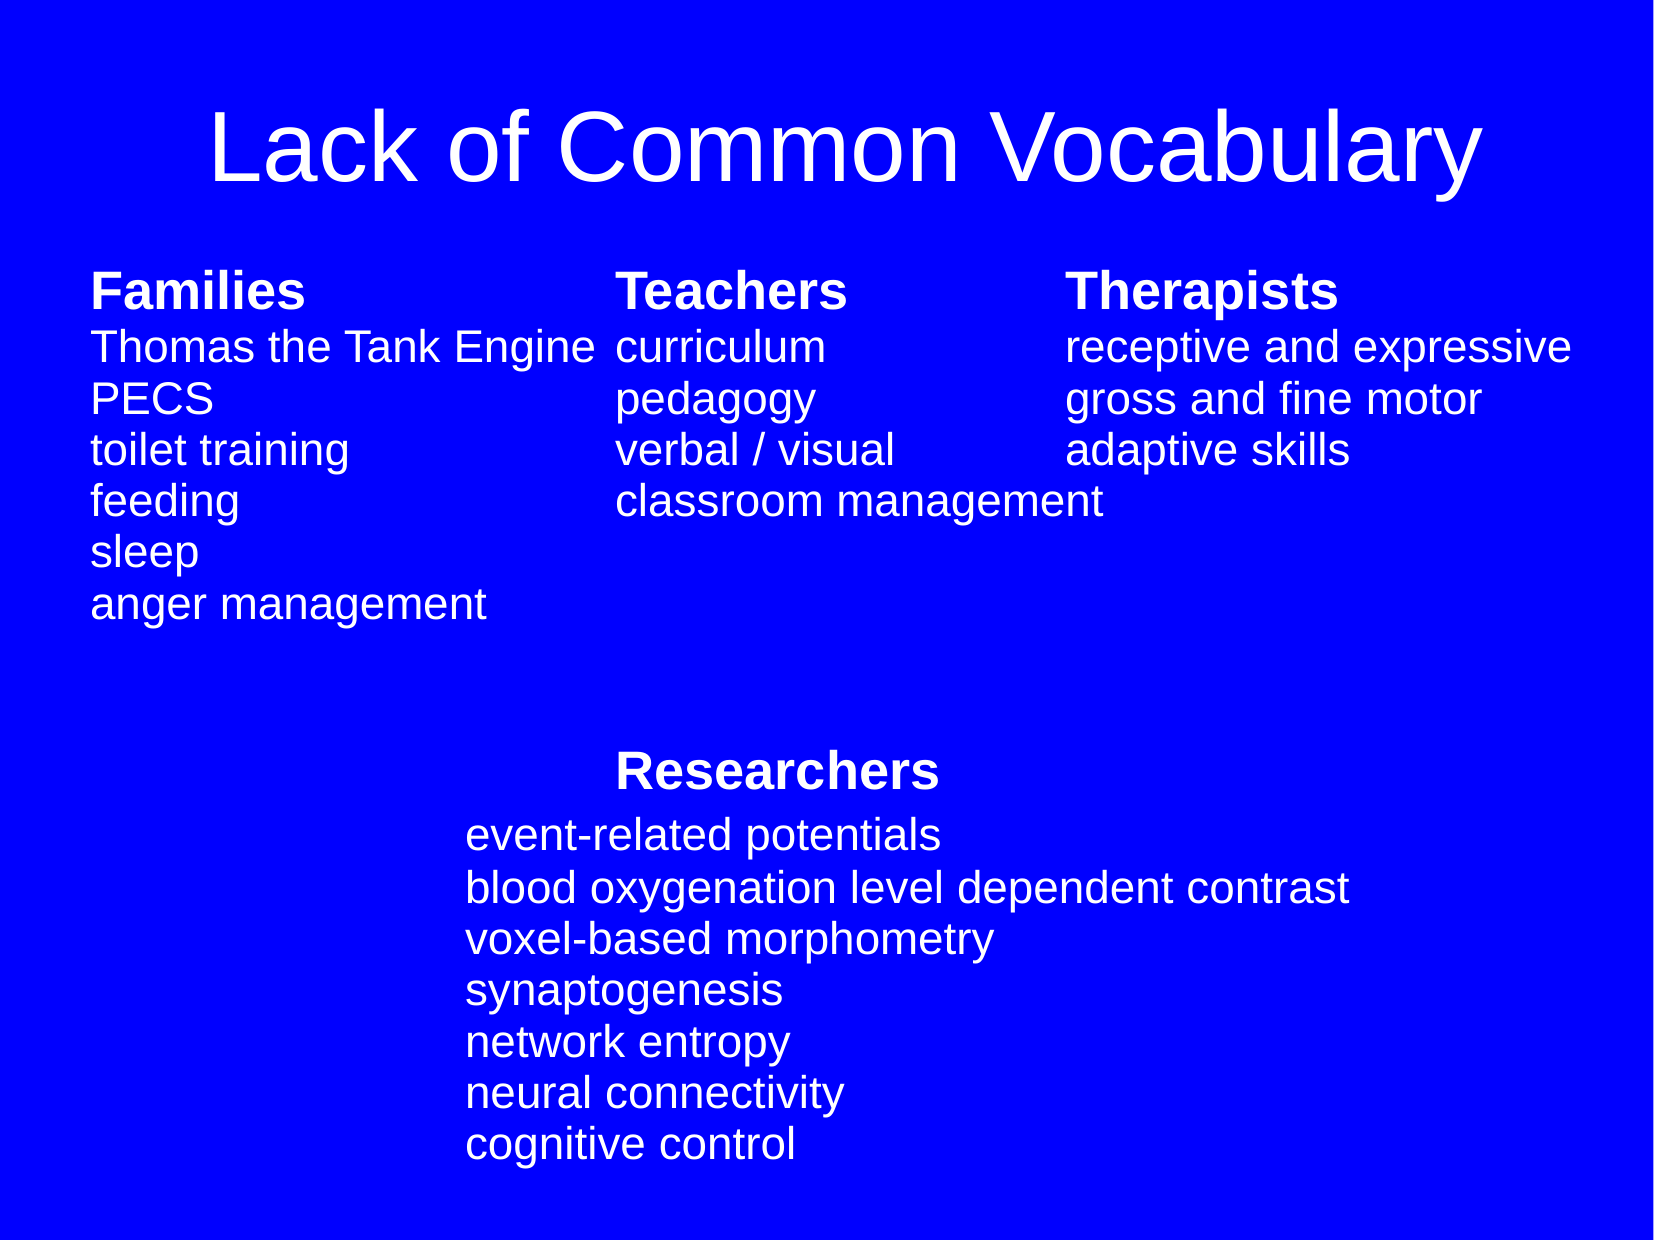

Lack of Common Vocabulary
# Families					Teachers			Therapists Thomas the Tank Engine	curriculum				receptive and expressive PECS						pedagogy				gross and fine motor toilet training				verbal / visual			adaptive skills feeding					classroom management sleep anger management Researchers event-related potentials blood oxygenation level dependent contrast voxel-based morphometry synaptogenesis network entropy neural connectivity cognitive control